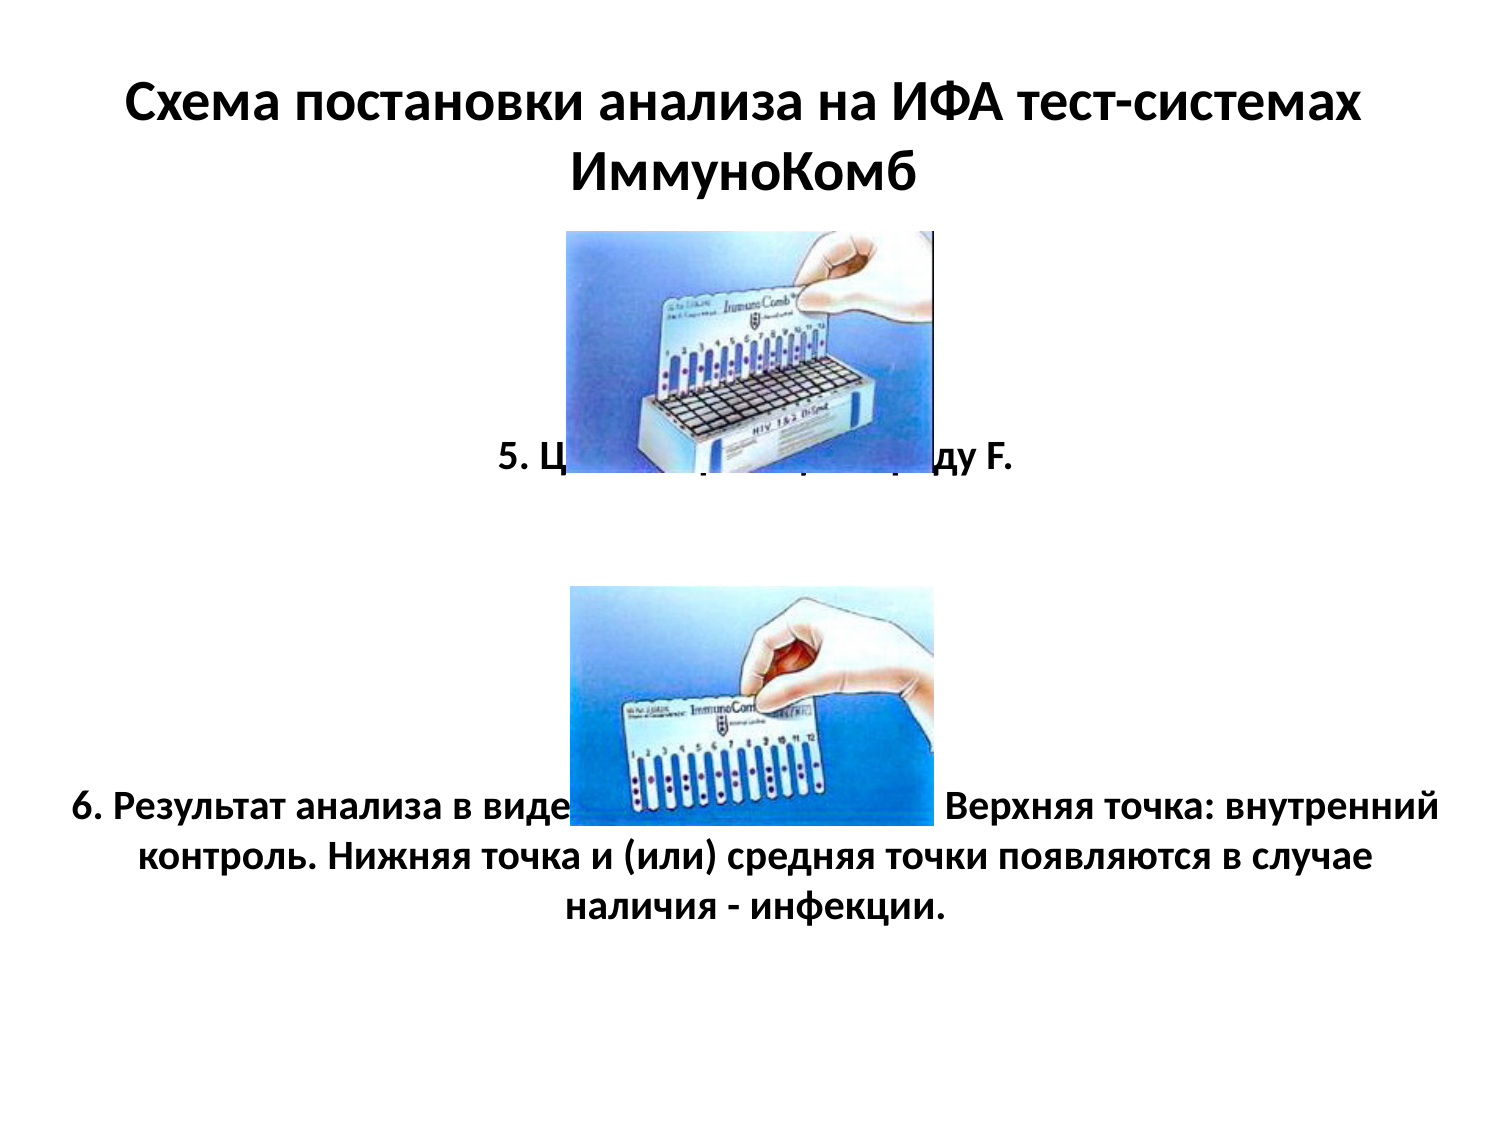

# Схема постановки анализа на ИФА тест-системах ИммуноКомб
5. Цветная реакция в ряду F.
6. Результат анализа в виде окрашенных точек. Верхняя точка: внутренний контроль. Нижняя точка и (или) средняя точки появляются в случае наличия - инфекции.